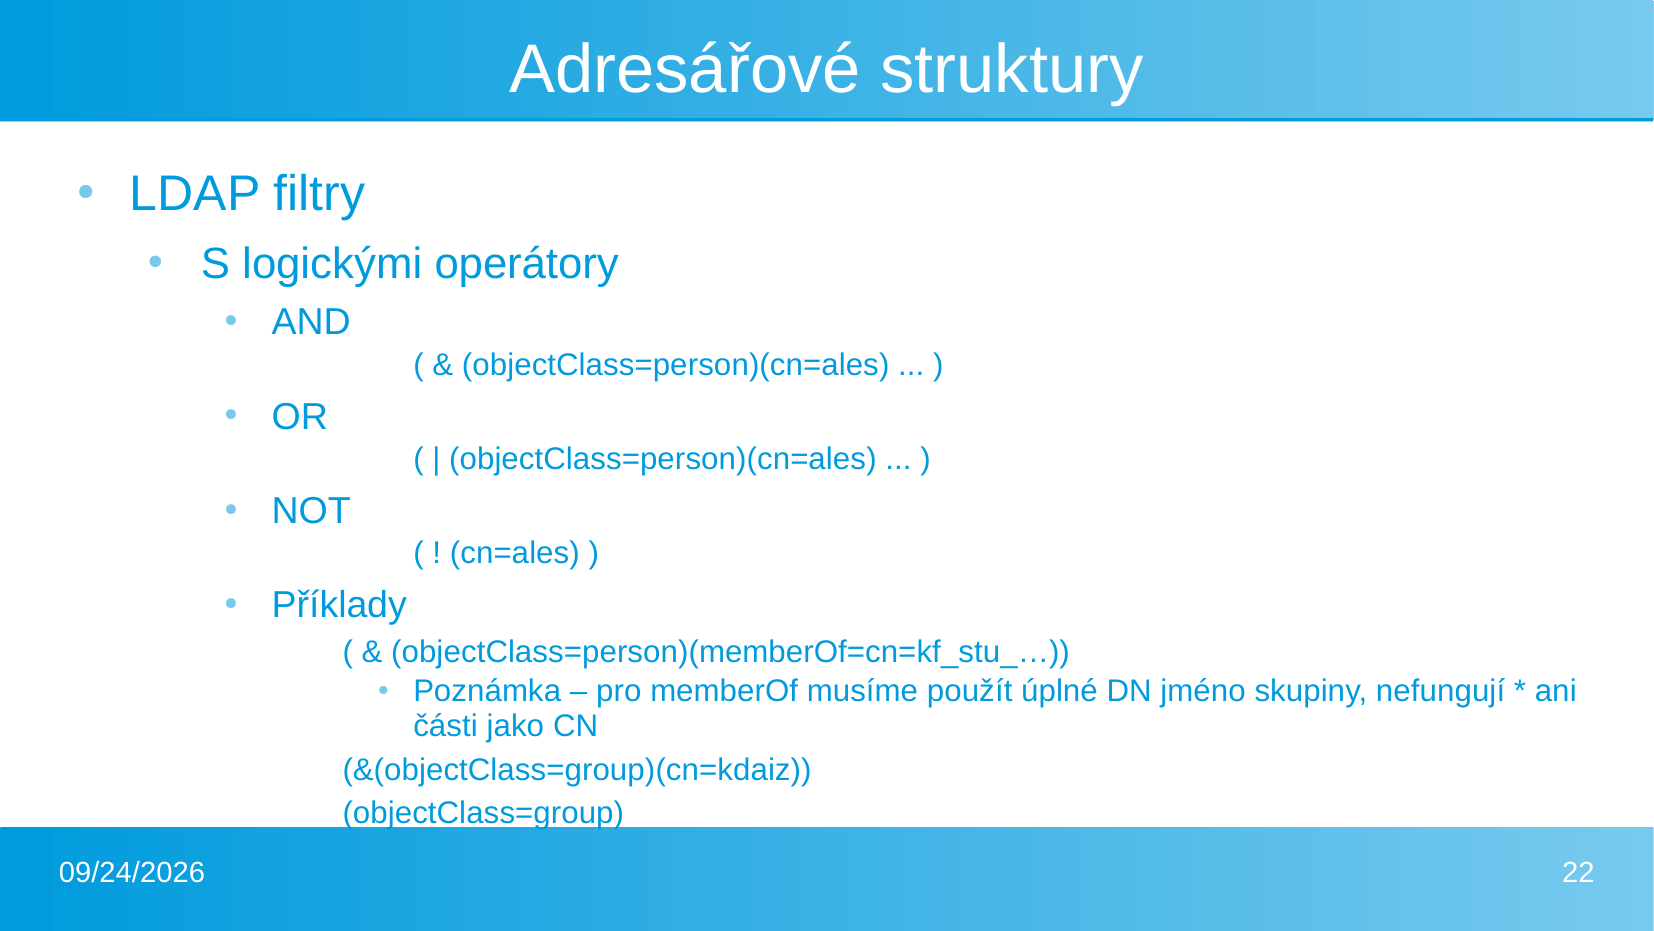

# Adresářové struktury
LDAP filtry
S logickými operátory
AND
( & (objectClass=person)(cn=ales) ... )
OR
( | (objectClass=person)(cn=ales) ... )
NOT
( ! (cn=ales) )
Příklady
( & (objectClass=person)(memberOf=cn=kf_stu_…))
Poznámka – pro memberOf musíme použít úplné DN jméno skupiny, nefungují * ani části jako CN
(&(objectClass=group)(cn=kdaiz))
(objectClass=group)
22